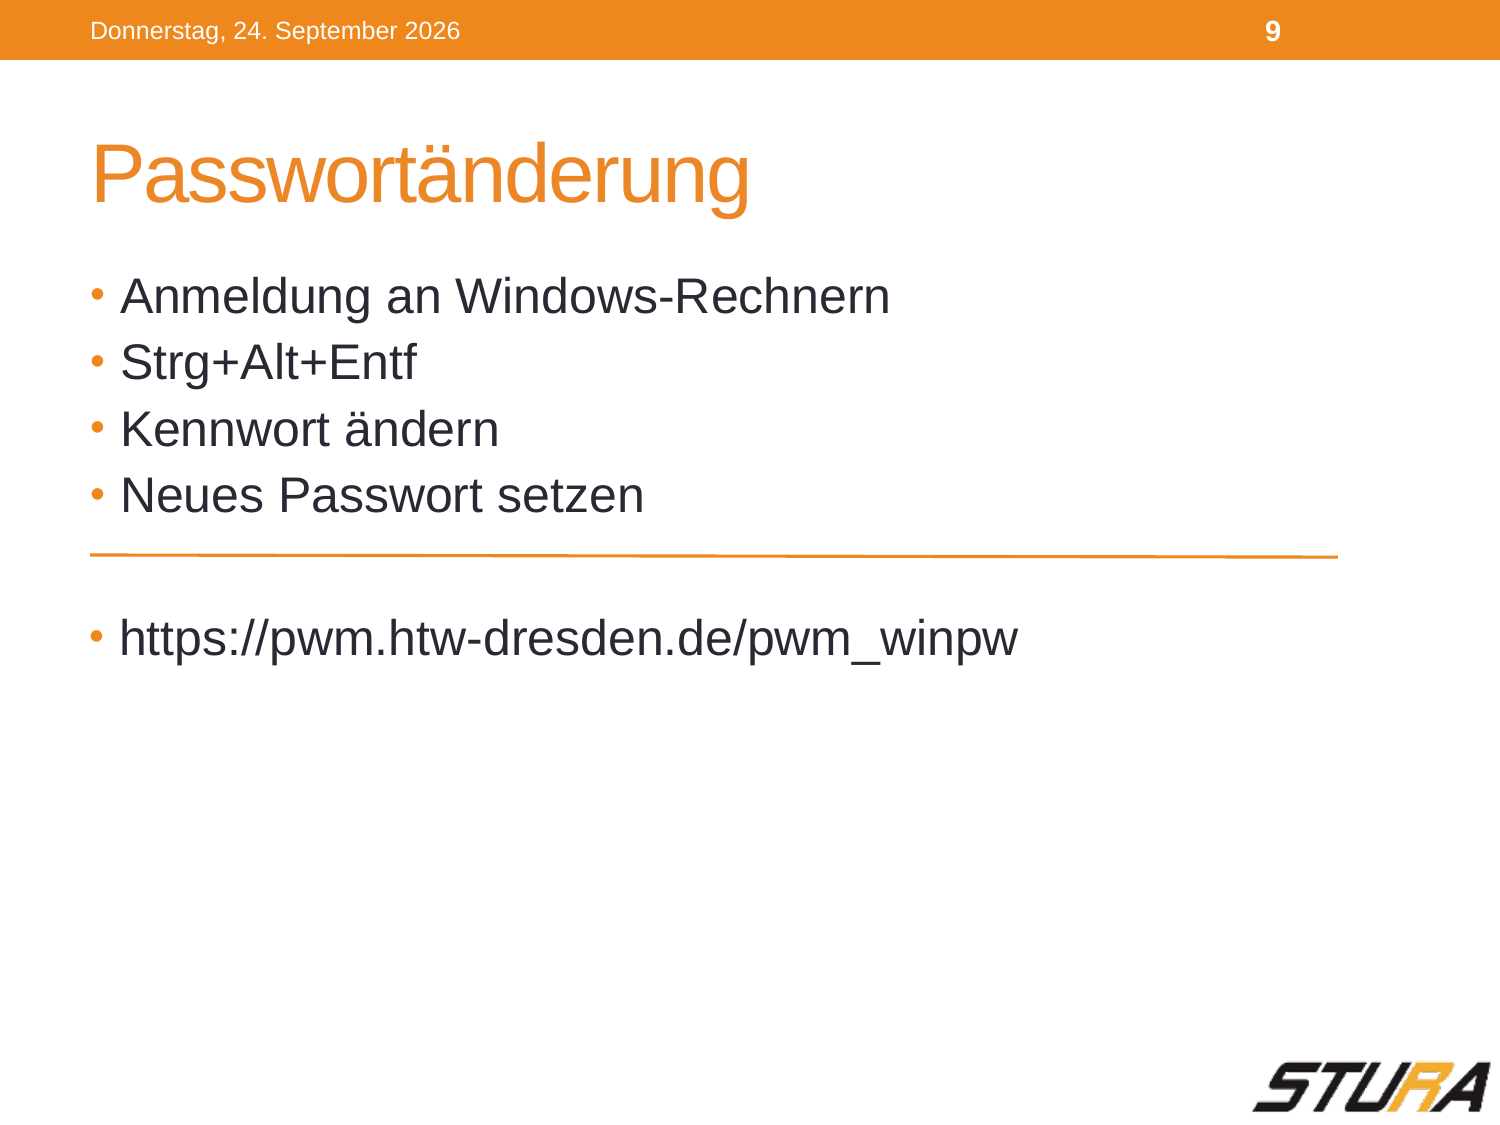

# Passwortänderung
Anmeldung an Windows-Rechnern
Strg+Alt+Entf
Kennwort ändern
Neues Passwort setzen
https://pwm.htw-dresden.de/pwm_winpw